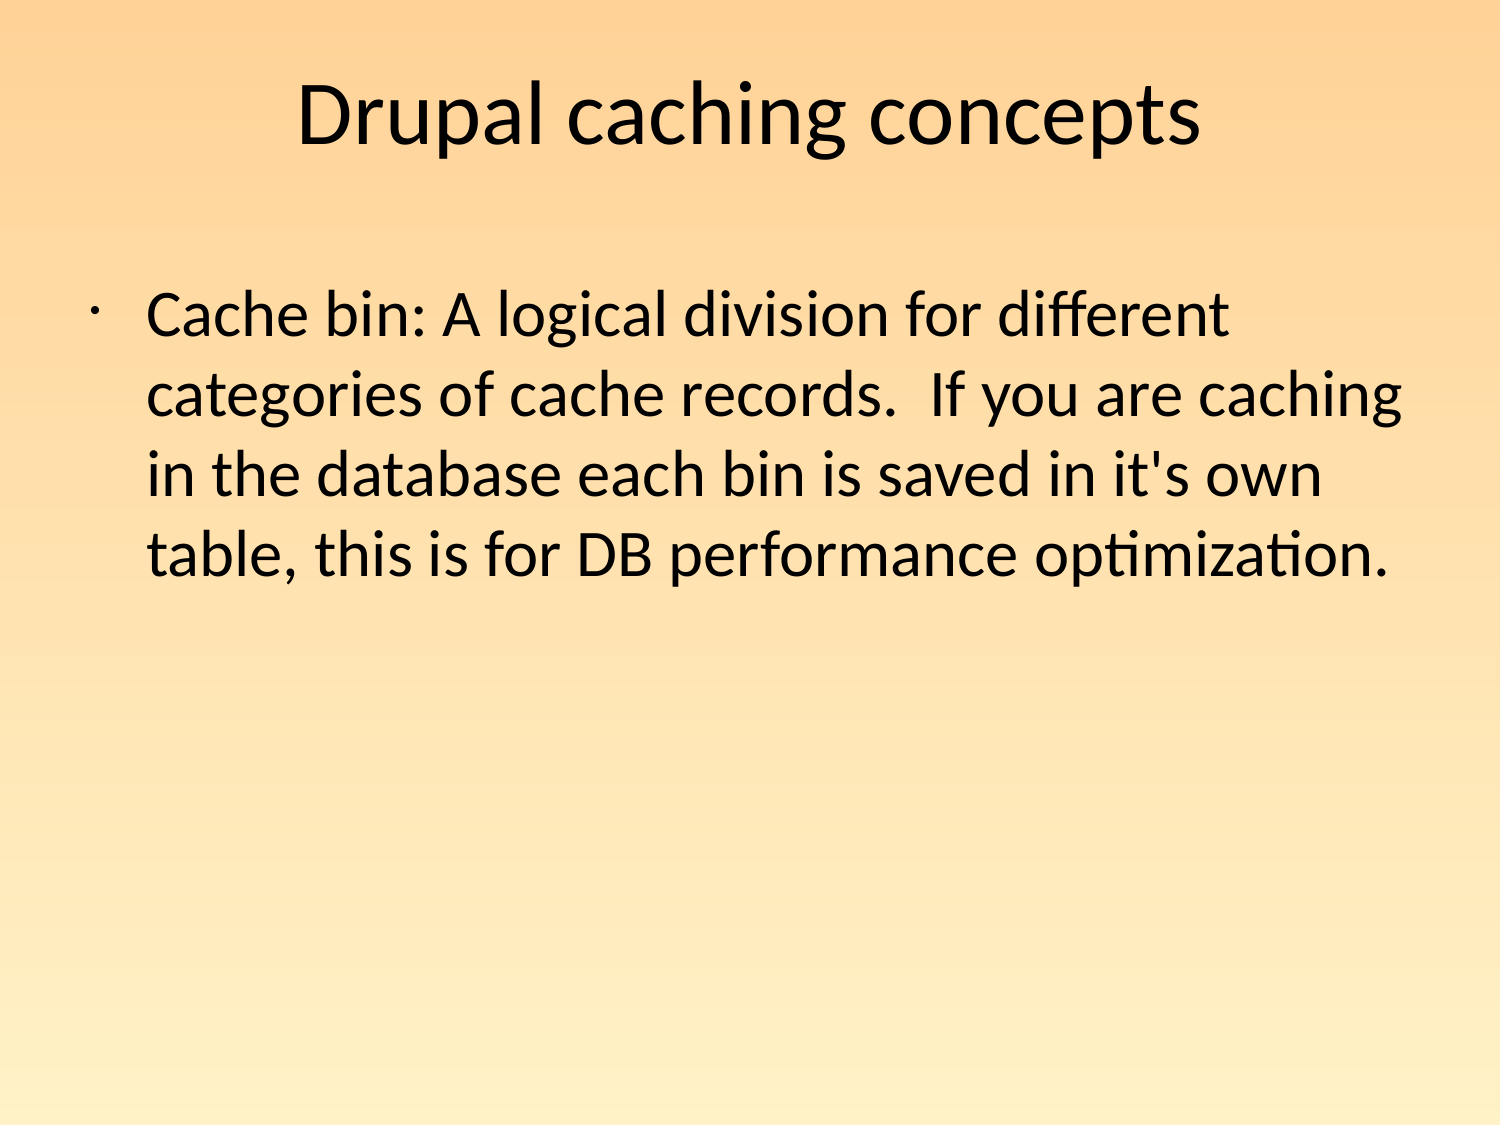

# Drupal caching concepts
Cache bin: A logical division for different categories of cache records. If you are caching in the database each bin is saved in it's own table, this is for DB performance optimization.